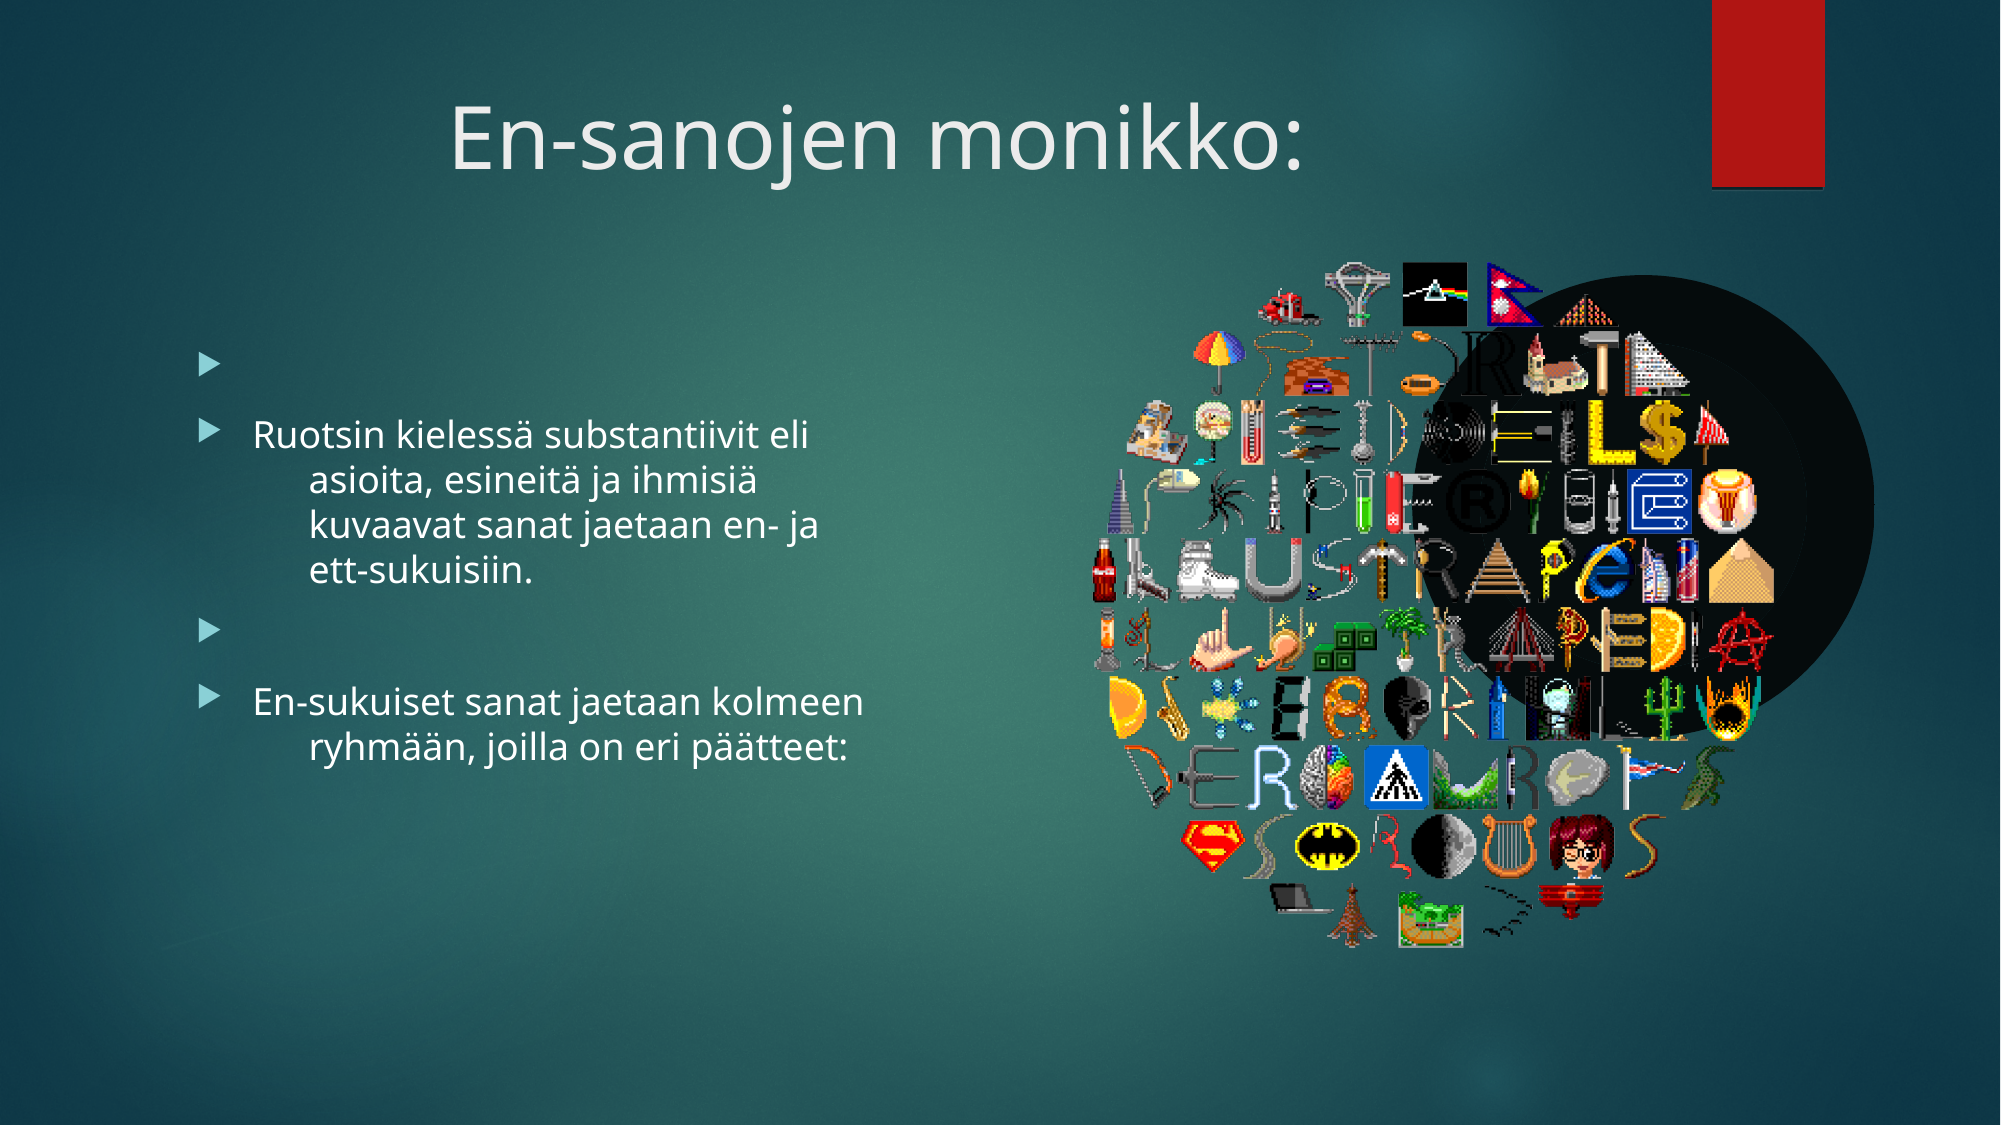

# En-sanojen monikko:
Ruotsin kielessä substantiivit eli asioita, esineitä ja ihmisiä kuvaavat sanat jaetaan en- ja ett-sukuisiin.
En-sukuiset sanat jaetaan kolmeen ryhmään, joilla on eri päätteet: